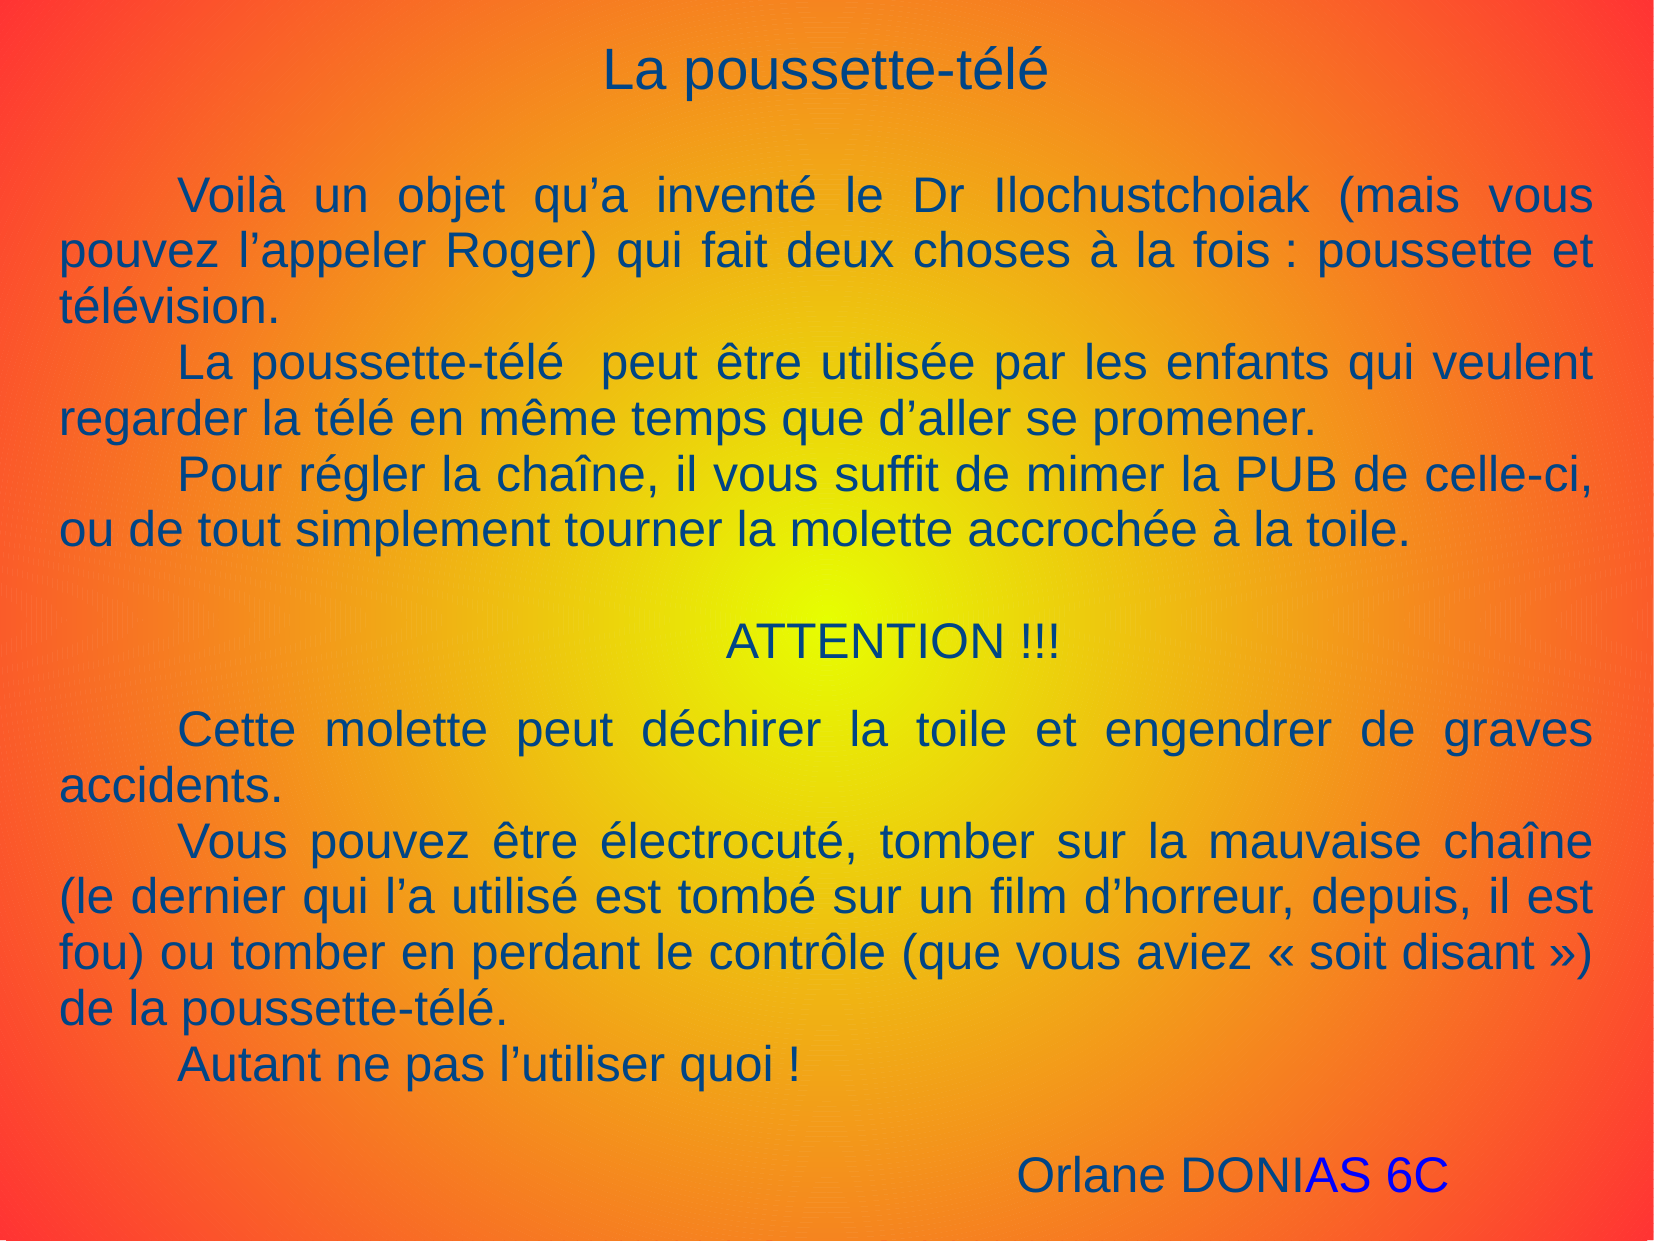

# La poussette-télé
Voilà un objet qu’a inventé le Dr Ilochustchoiak (mais vous pouvez l’appeler Roger) qui fait deux choses à la fois : poussette et télévision.
La poussette-télé peut être utilisée par les enfants qui veulent regarder la télé en même temps que d’aller se promener.
Pour régler la chaîne, il vous suffit de mimer la PUB de celle-ci, ou de tout simplement tourner la molette accrochée à la toile.
	ATTENTION !!!
Cette molette peut déchirer la toile et engendrer de graves accidents.
Vous pouvez être électrocuté, tomber sur la mauvaise chaîne (le dernier qui l’a utilisé est tombé sur un film d’horreur, depuis, il est fou) ou tomber en perdant le contrôle (que vous aviez « soit disant ») de la poussette-télé.
Autant ne pas l’utiliser quoi !
											Orlane DONIAS 6C